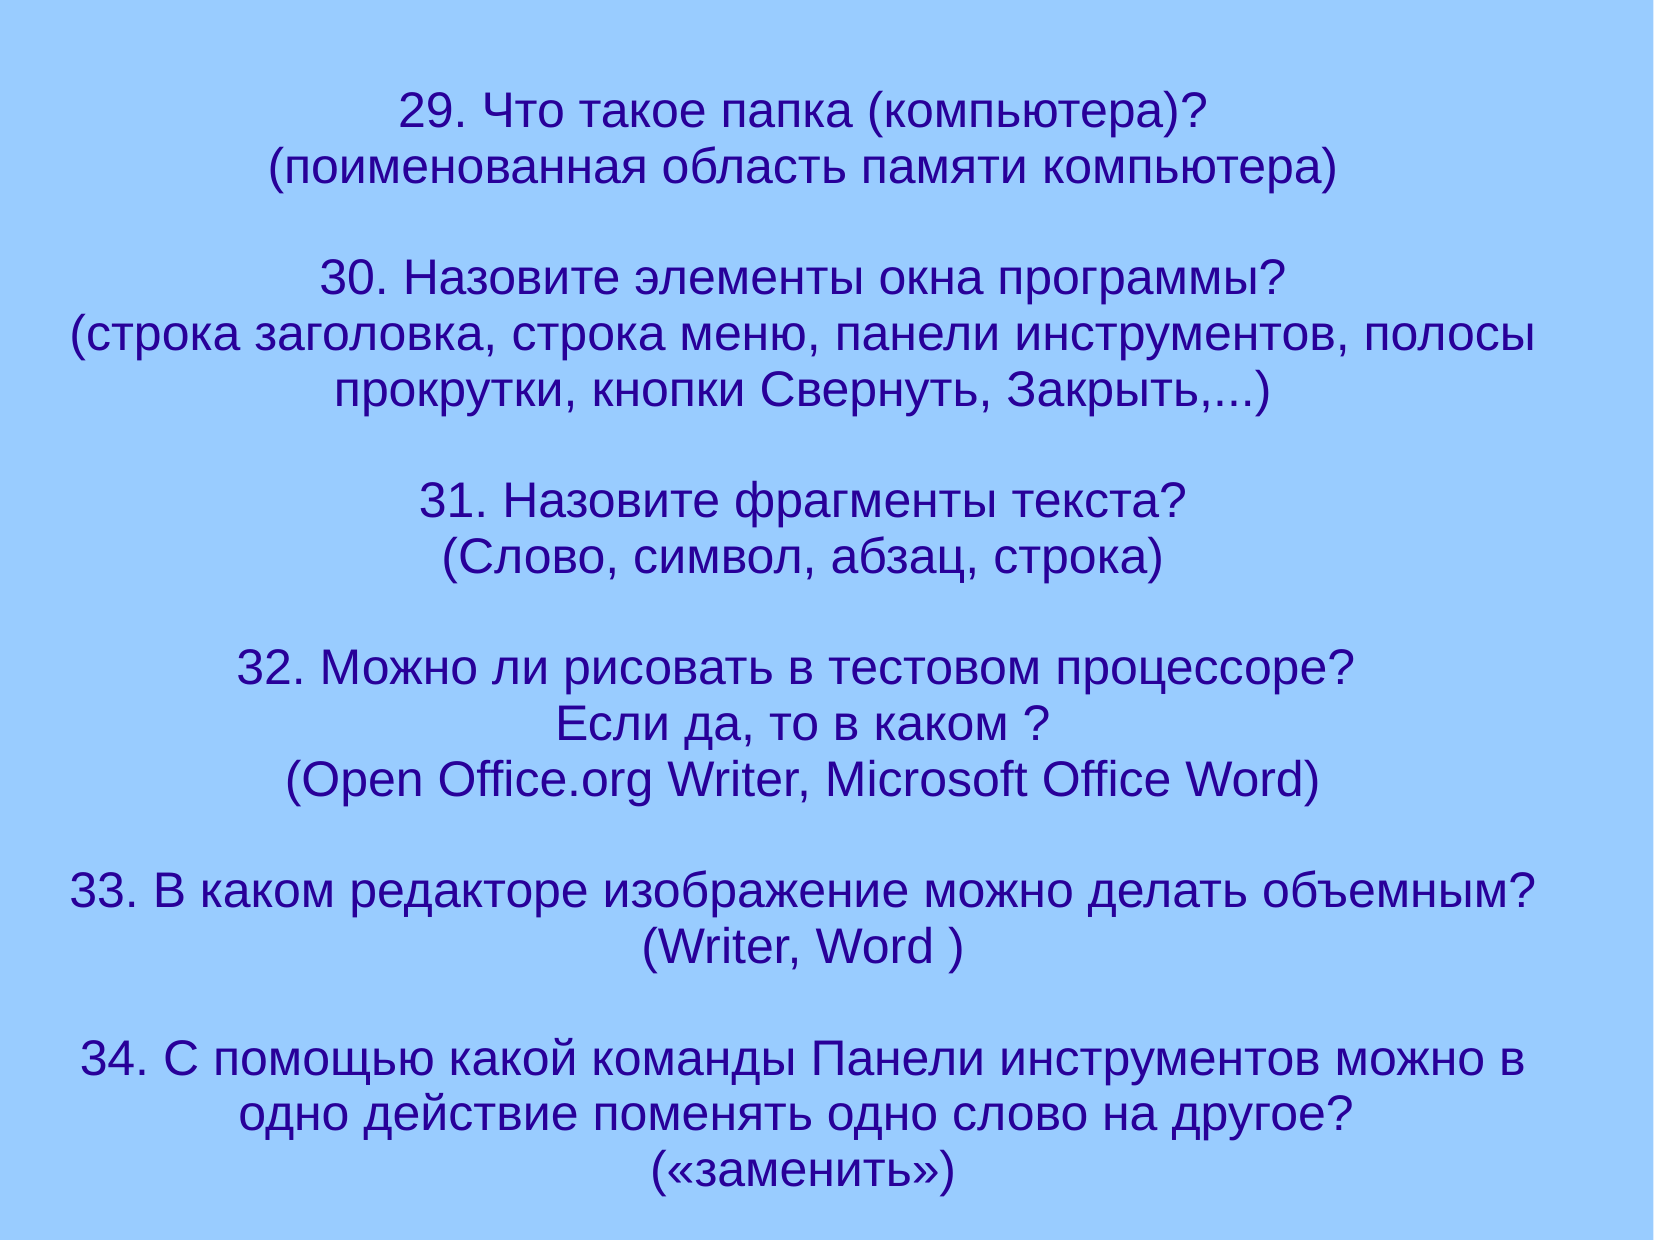

# 29. Что такое папка (компьютера)?
(поименованная область памяти компьютера)
30. Назовите элементы окна программы?
(строка заголовка, строка меню, панели инструментов, полосы прокрутки, кнопки Свернуть, Закрыть,...)
31. Назовите фрагменты текста?
(Слово, символ, абзац, строка)
32. Можно ли рисовать в тестовом процессоре?
Если да, то в каком ?
(Open Office.org Writer, Microsoft Office Word)
33. В каком редакторе изображение можно делать объемным?
(Writer, Word )
34. C помощью какой команды Панели инструментов можно в одно действие поменять одно слово на другое?
(«заменить»)